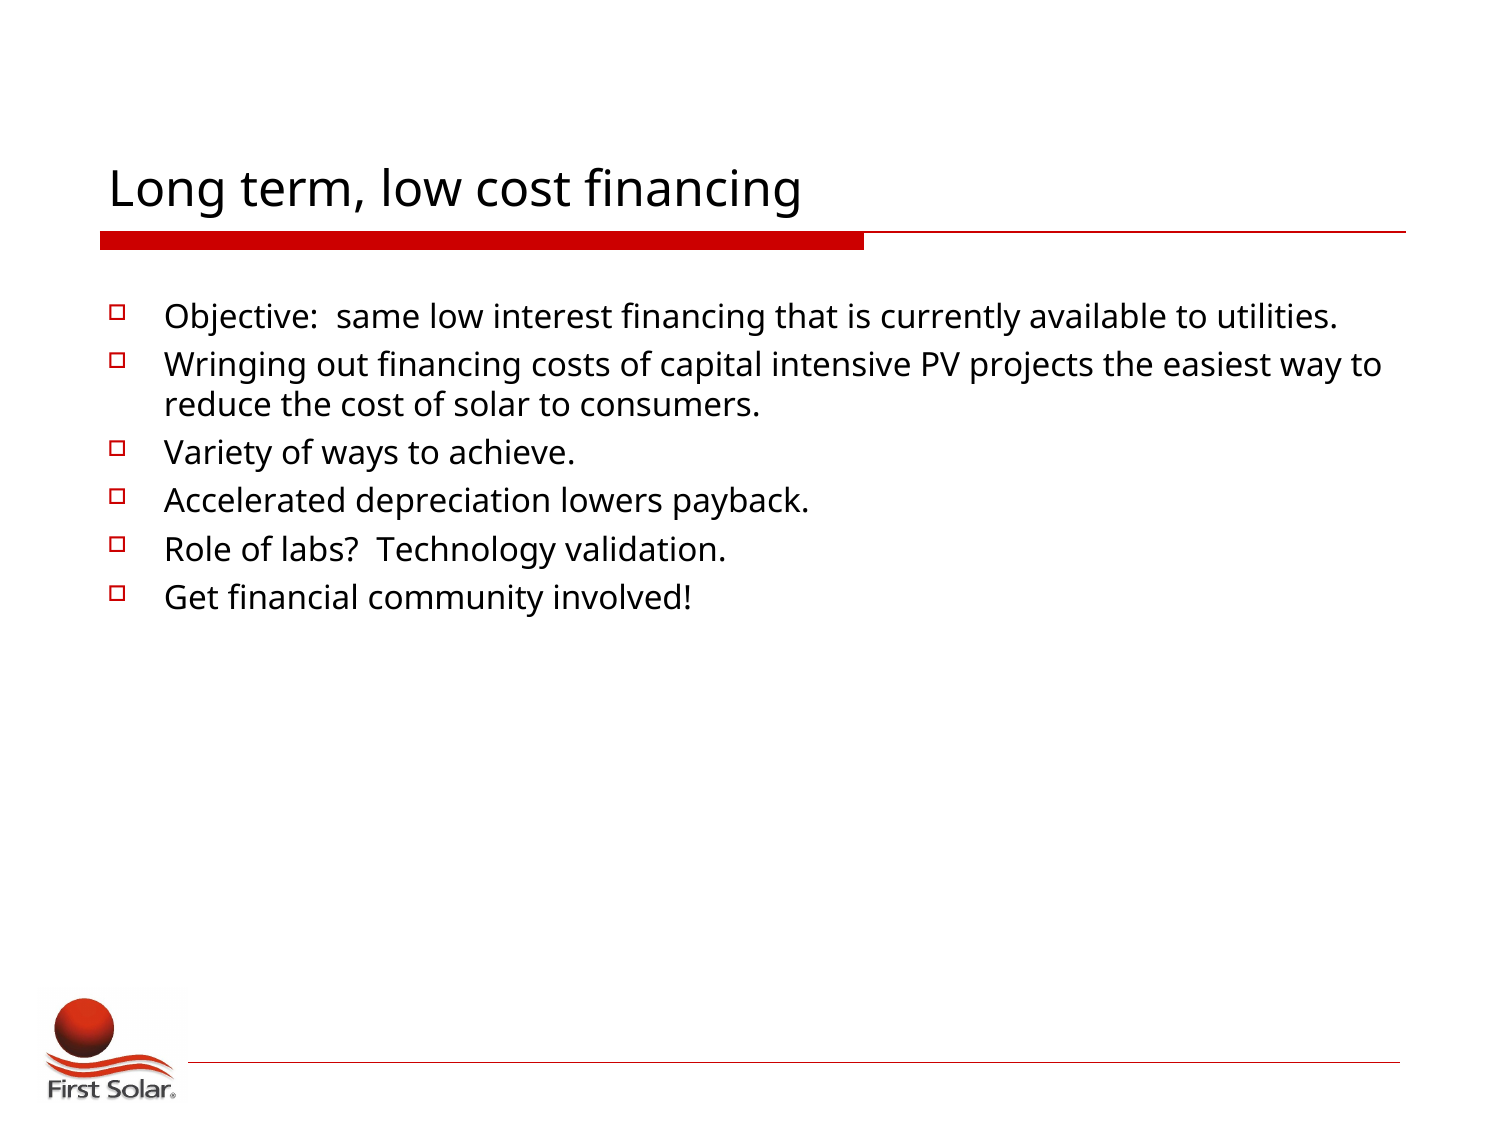

# Long term, low cost financing
Objective: same low interest financing that is currently available to utilities.
Wringing out financing costs of capital intensive PV projects the easiest way to reduce the cost of solar to consumers.
Variety of ways to achieve.
Accelerated depreciation lowers payback.
Role of labs? Technology validation.
Get financial community involved!